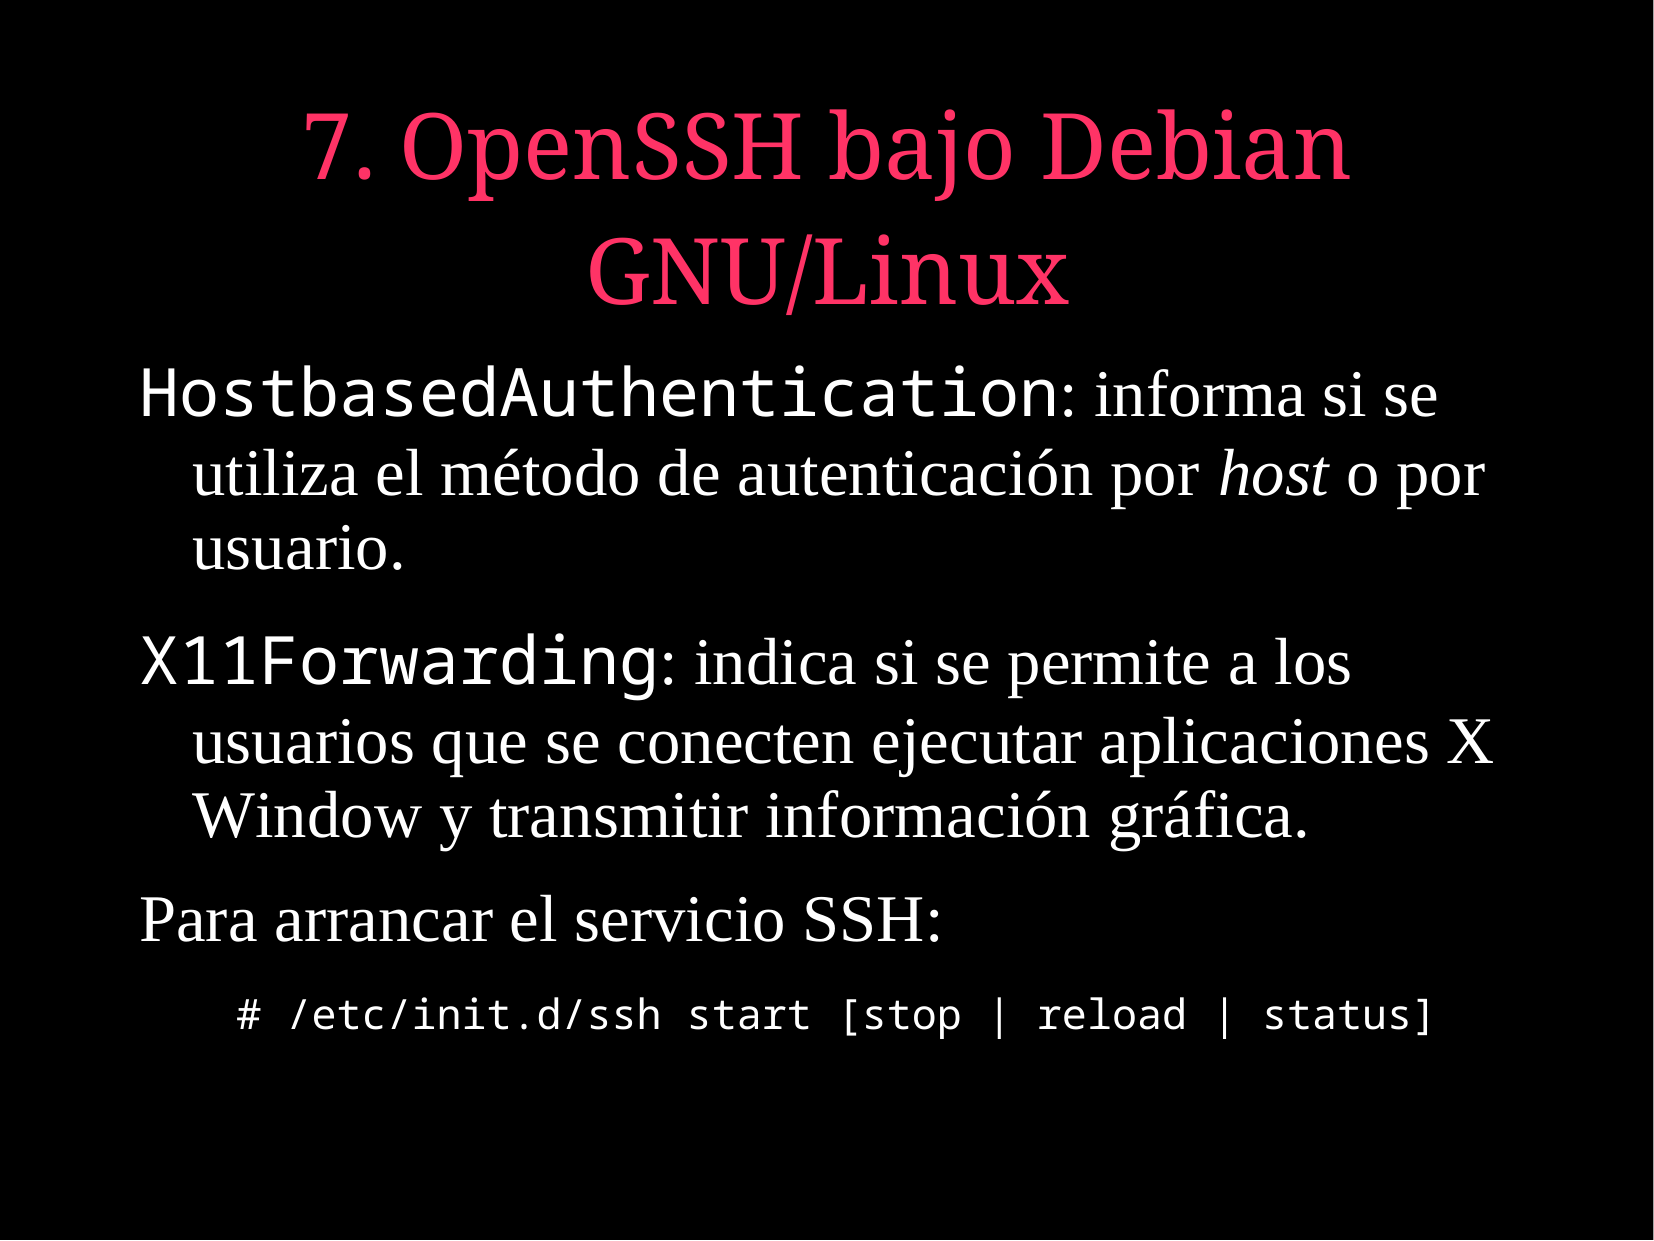

# 7. OpenSSH bajo Debian GNU/Linux
HostbasedAuthentication: informa si se utiliza el método de autenticación por host o por usuario.
X11Forwarding: indica si se permite a los usuarios que se conecten ejecutar aplicaciones X Window y transmitir información gráfica.
Para arrancar el servicio SSH:
# /etc/init.d/ssh start [stop | reload | status]